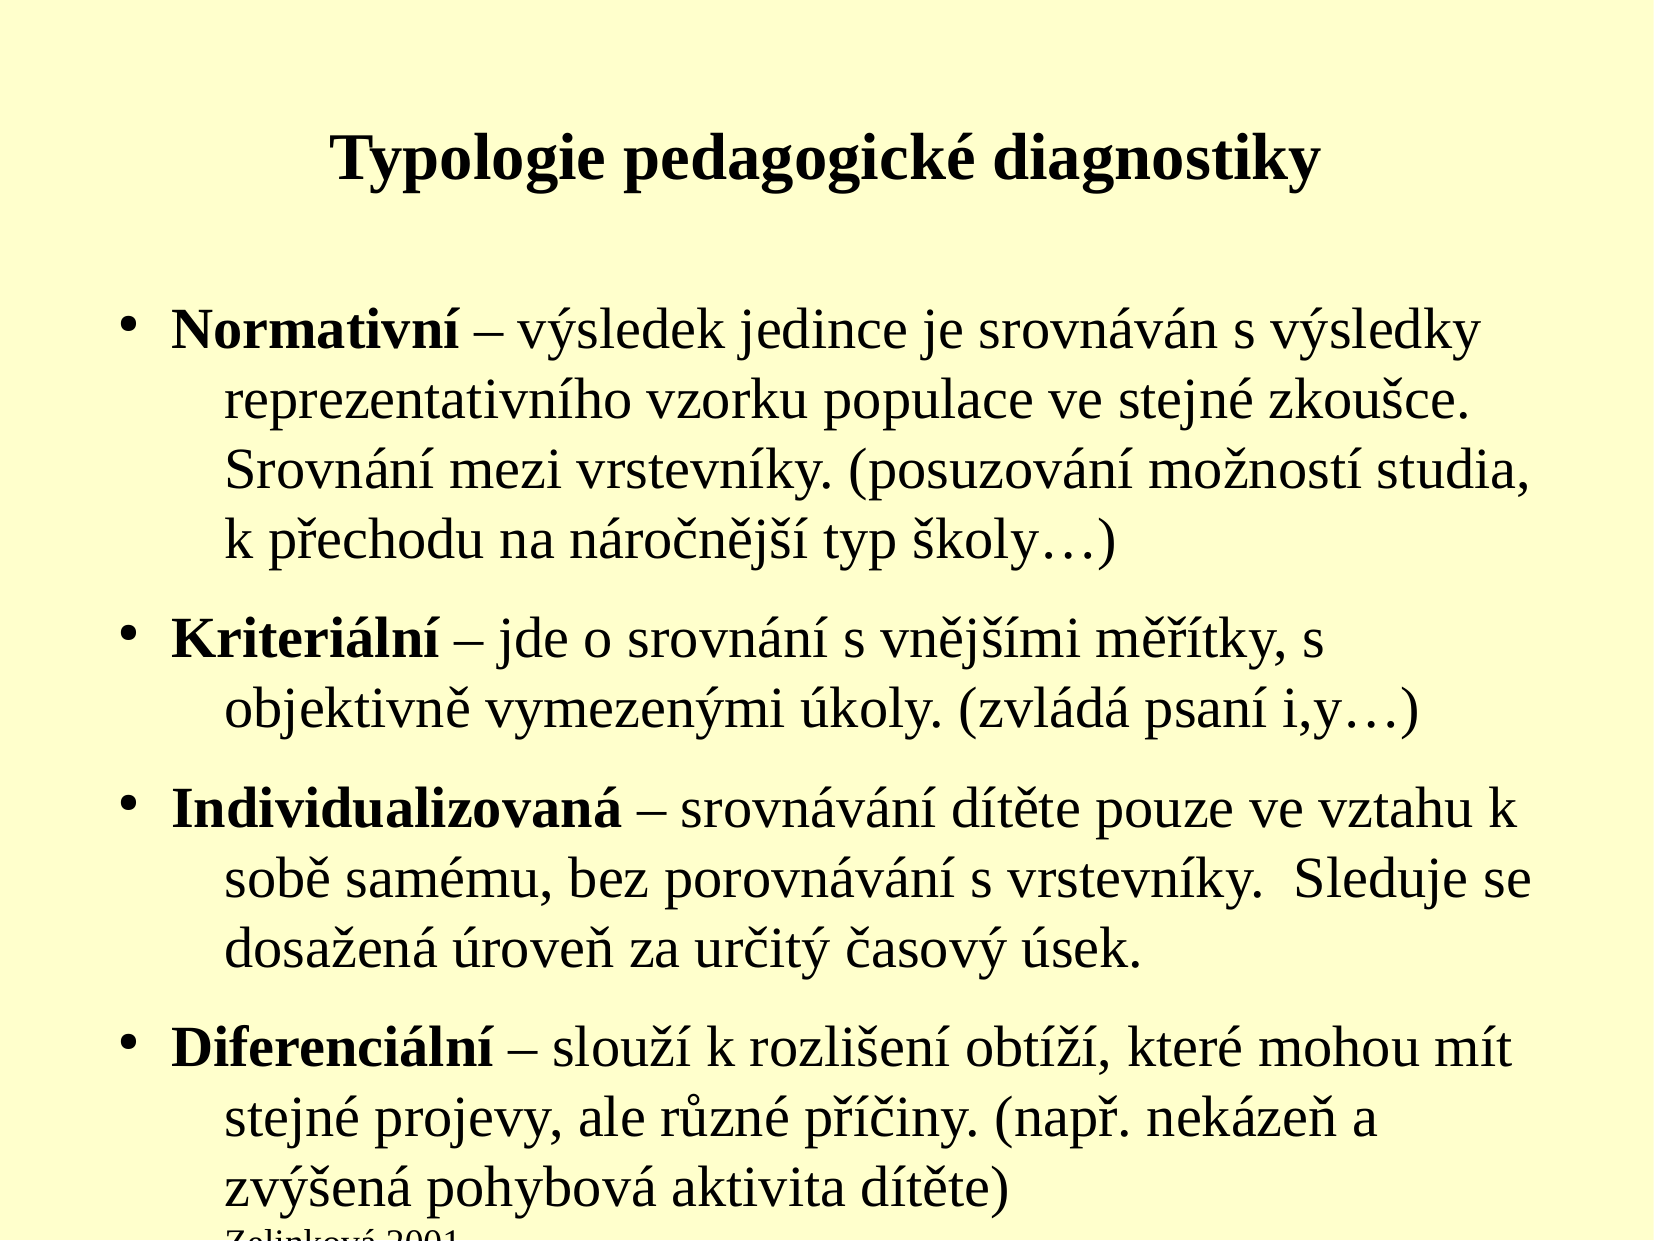

# Typologie pedagogické diagnostiky
Normativní – výsledek jedince je srovnáván s výsledky reprezentativního vzorku populace ve stejné zkoušce. Srovnání mezi vrstevníky. (posuzování možností studia, k přechodu na náročnější typ školy…)
Kriteriální – jde o srovnání s vnějšími měřítky, s objektivně vymezenými úkoly. (zvládá psaní i,y…)
Individualizovaná – srovnávání dítěte pouze ve vztahu k sobě samému, bez porovnávání s vrstevníky. Sleduje se dosažená úroveň za určitý časový úsek.
Diferenciální – slouží k rozlišení obtíží, které mohou mít stejné projevy, ale různé příčiny. (např. nekázeň a zvýšená pohybová aktivita dítěte) Zelinková 2001